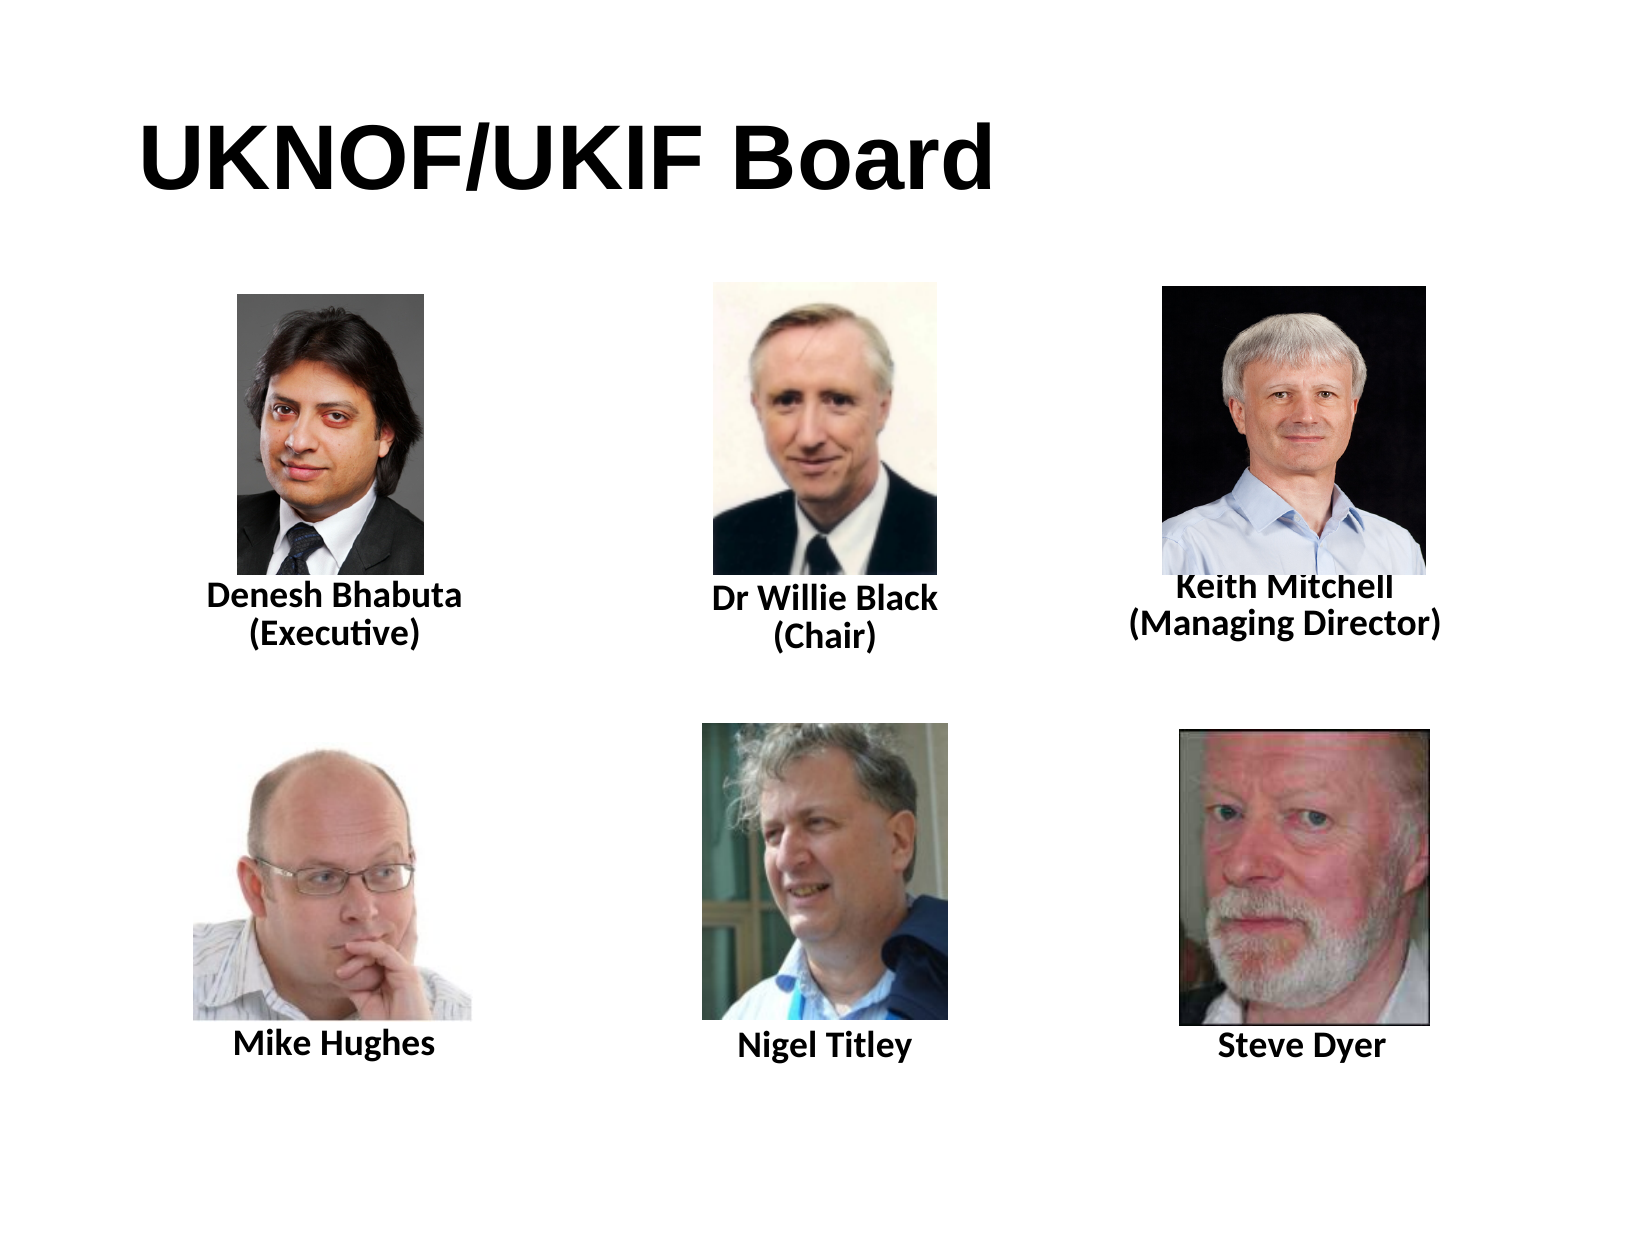

# UKNOF/UKIF Board
Keith Mitchell
(Managing Director)
Denesh Bhabuta
(Executive)
Dr Willie Black
(Chair)
Mike Hughes
Nigel Titley
Steve Dyer